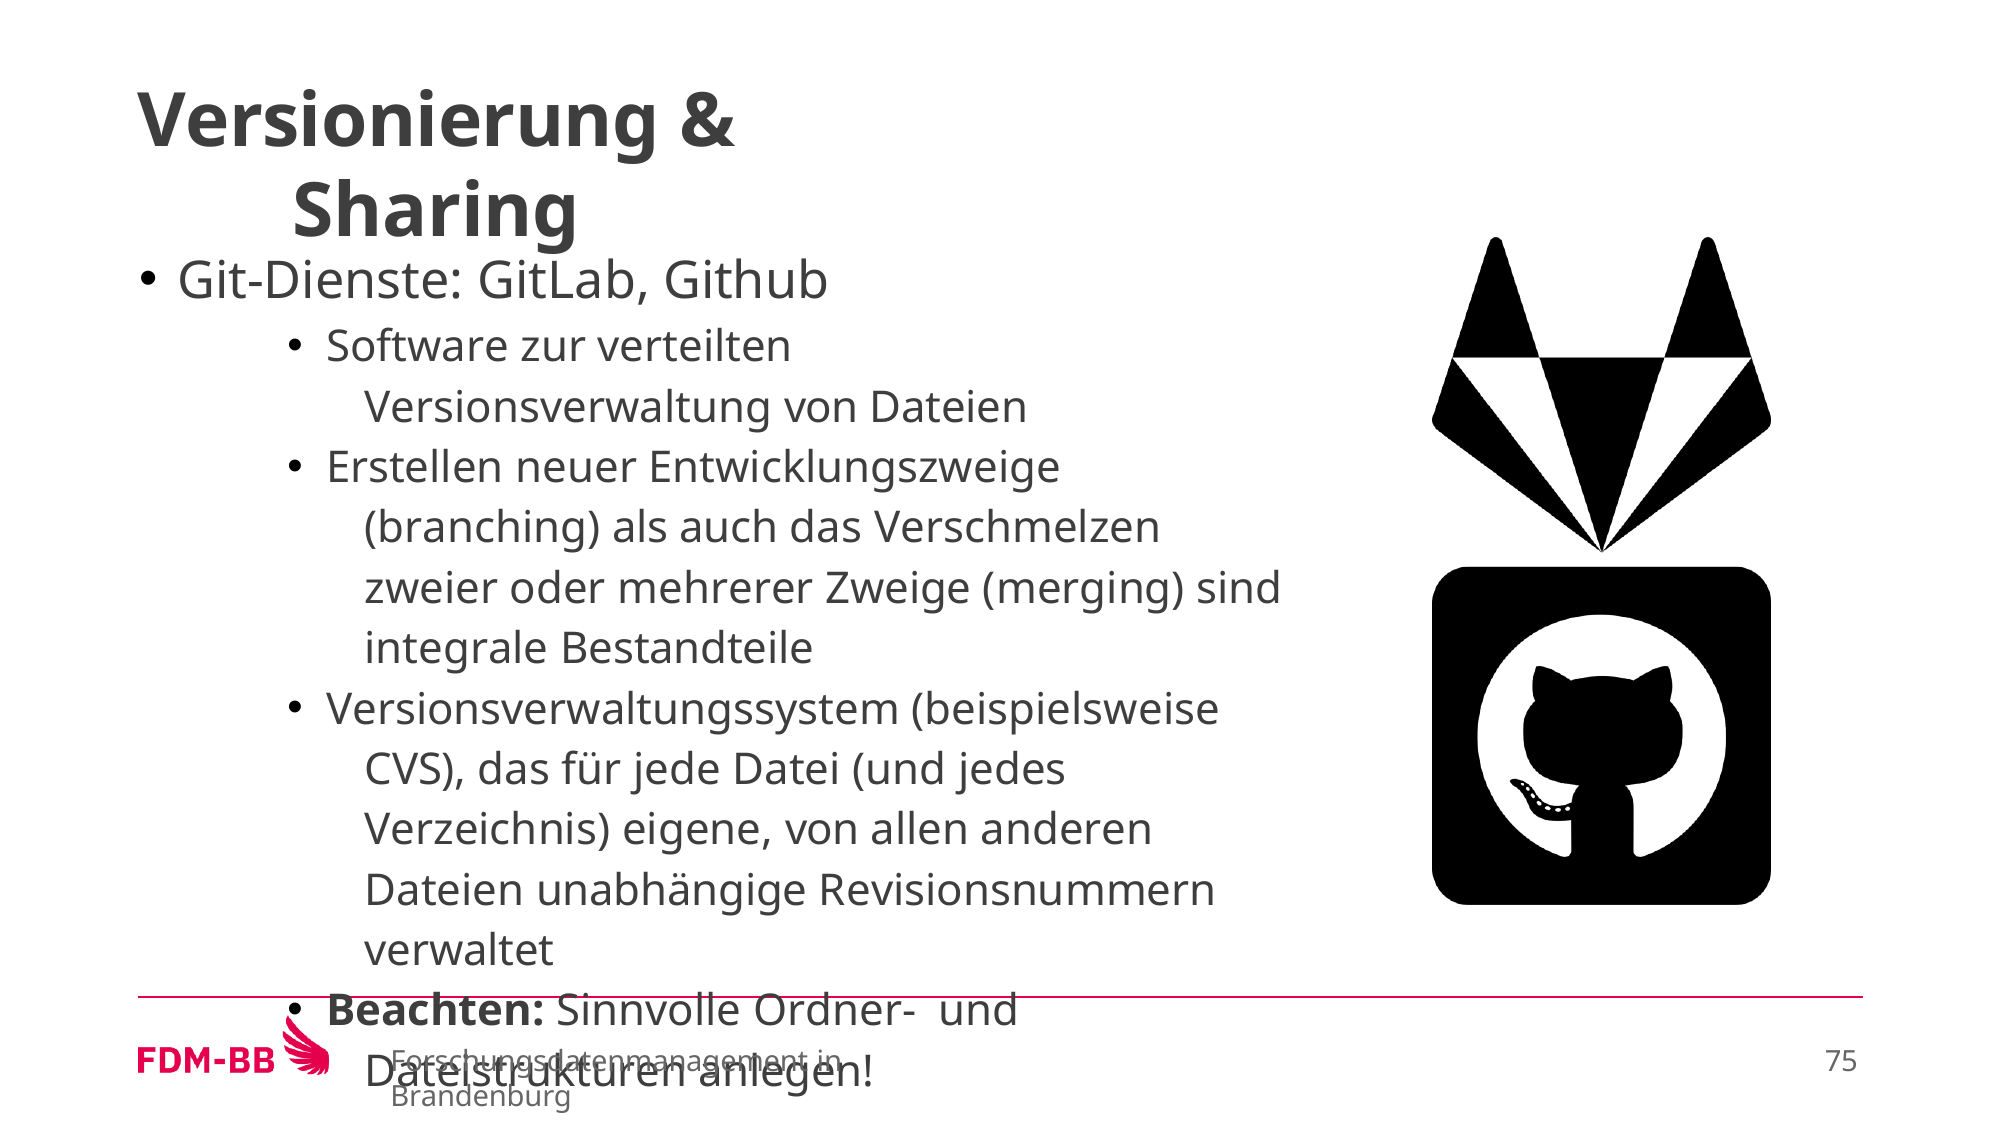

# Versionierung & Sharing
Git-Dienste: GitLab, Github
Software zur verteilten Versionsverwaltung von Dateien
Erstellen neuer Entwicklungszweige (branching) als auch das Verschmelzen zweier oder mehrerer Zweige (merging) sind integrale Bestandteile
Versionsverwaltungssystem (beispielsweise CVS), das für jede Datei (und jedes Verzeichnis) eigene, von allen anderen Dateien unabhängige Revisionsnummern verwaltet
Beachten: Sinnvolle Ordner- und Dateistrukturen anlegen!
Forschungsdatenmanagement in Brandenburg
75